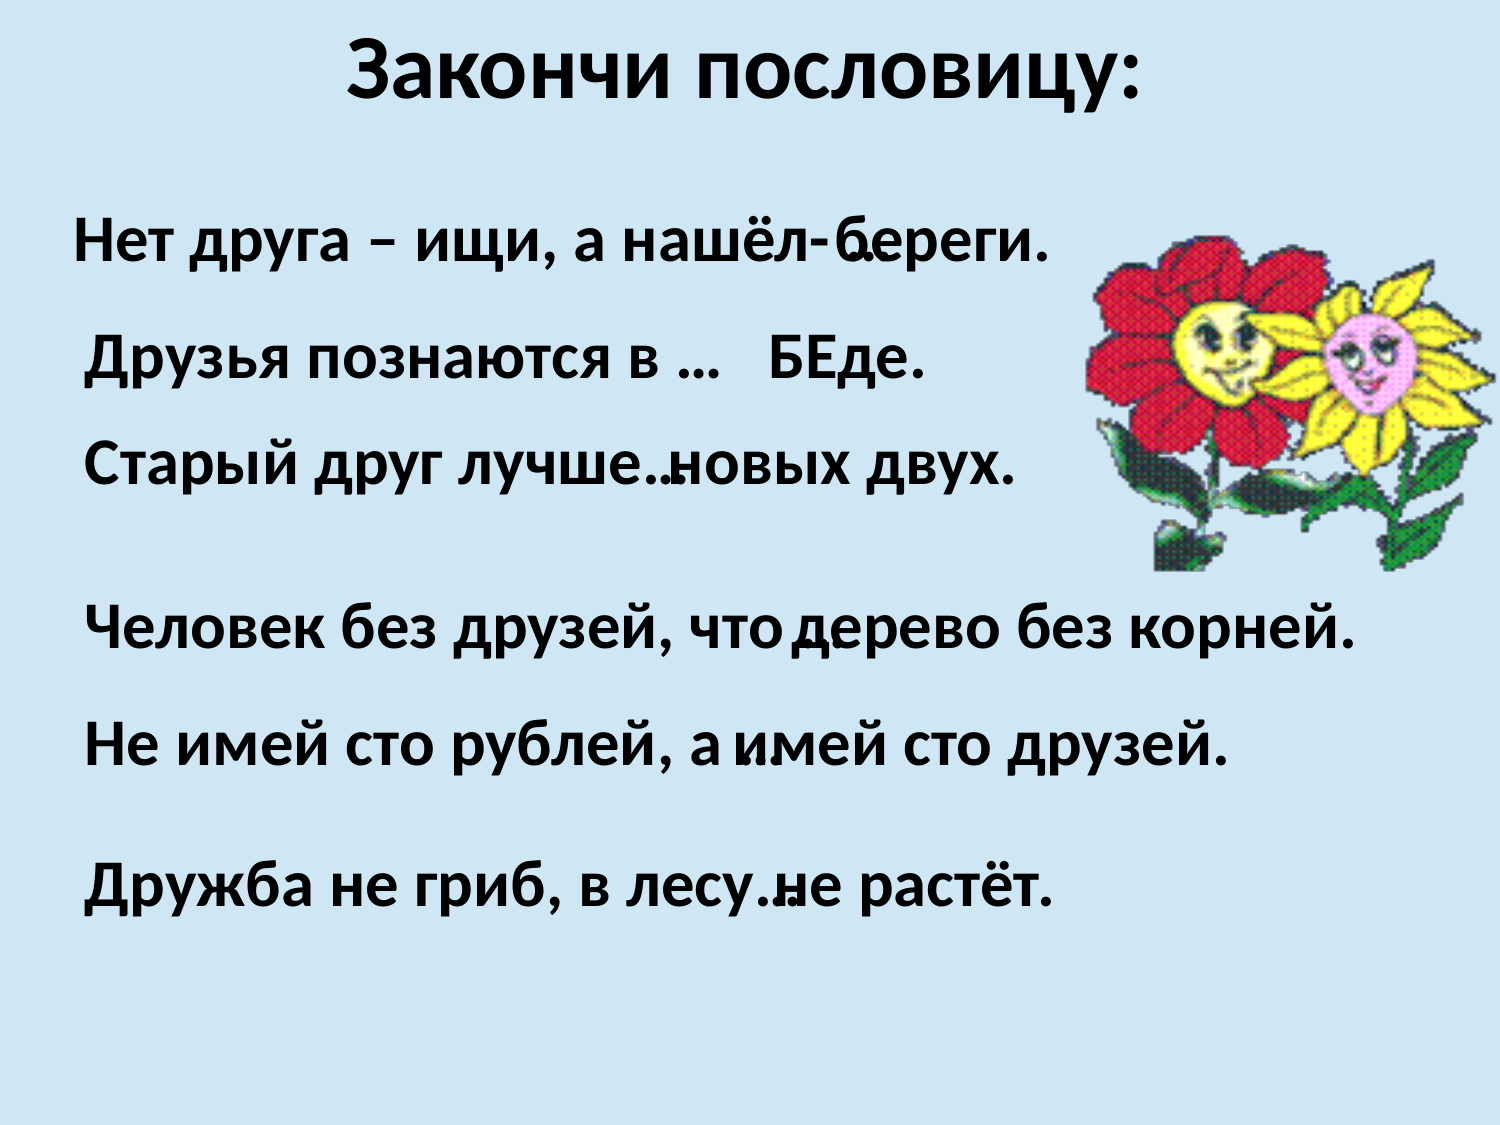

# Закончи пословицу:
Нет друга – ищи, а нашёл- …
береги.
Друзья познаются в …
БЕде.
Старый друг лучше…
 новых двух.
Человек без друзей, что …
 дерево без корней.
Не имей сто рублей, а …
 имей сто друзей.
Дружба не гриб, в лесу…
 не растёт.